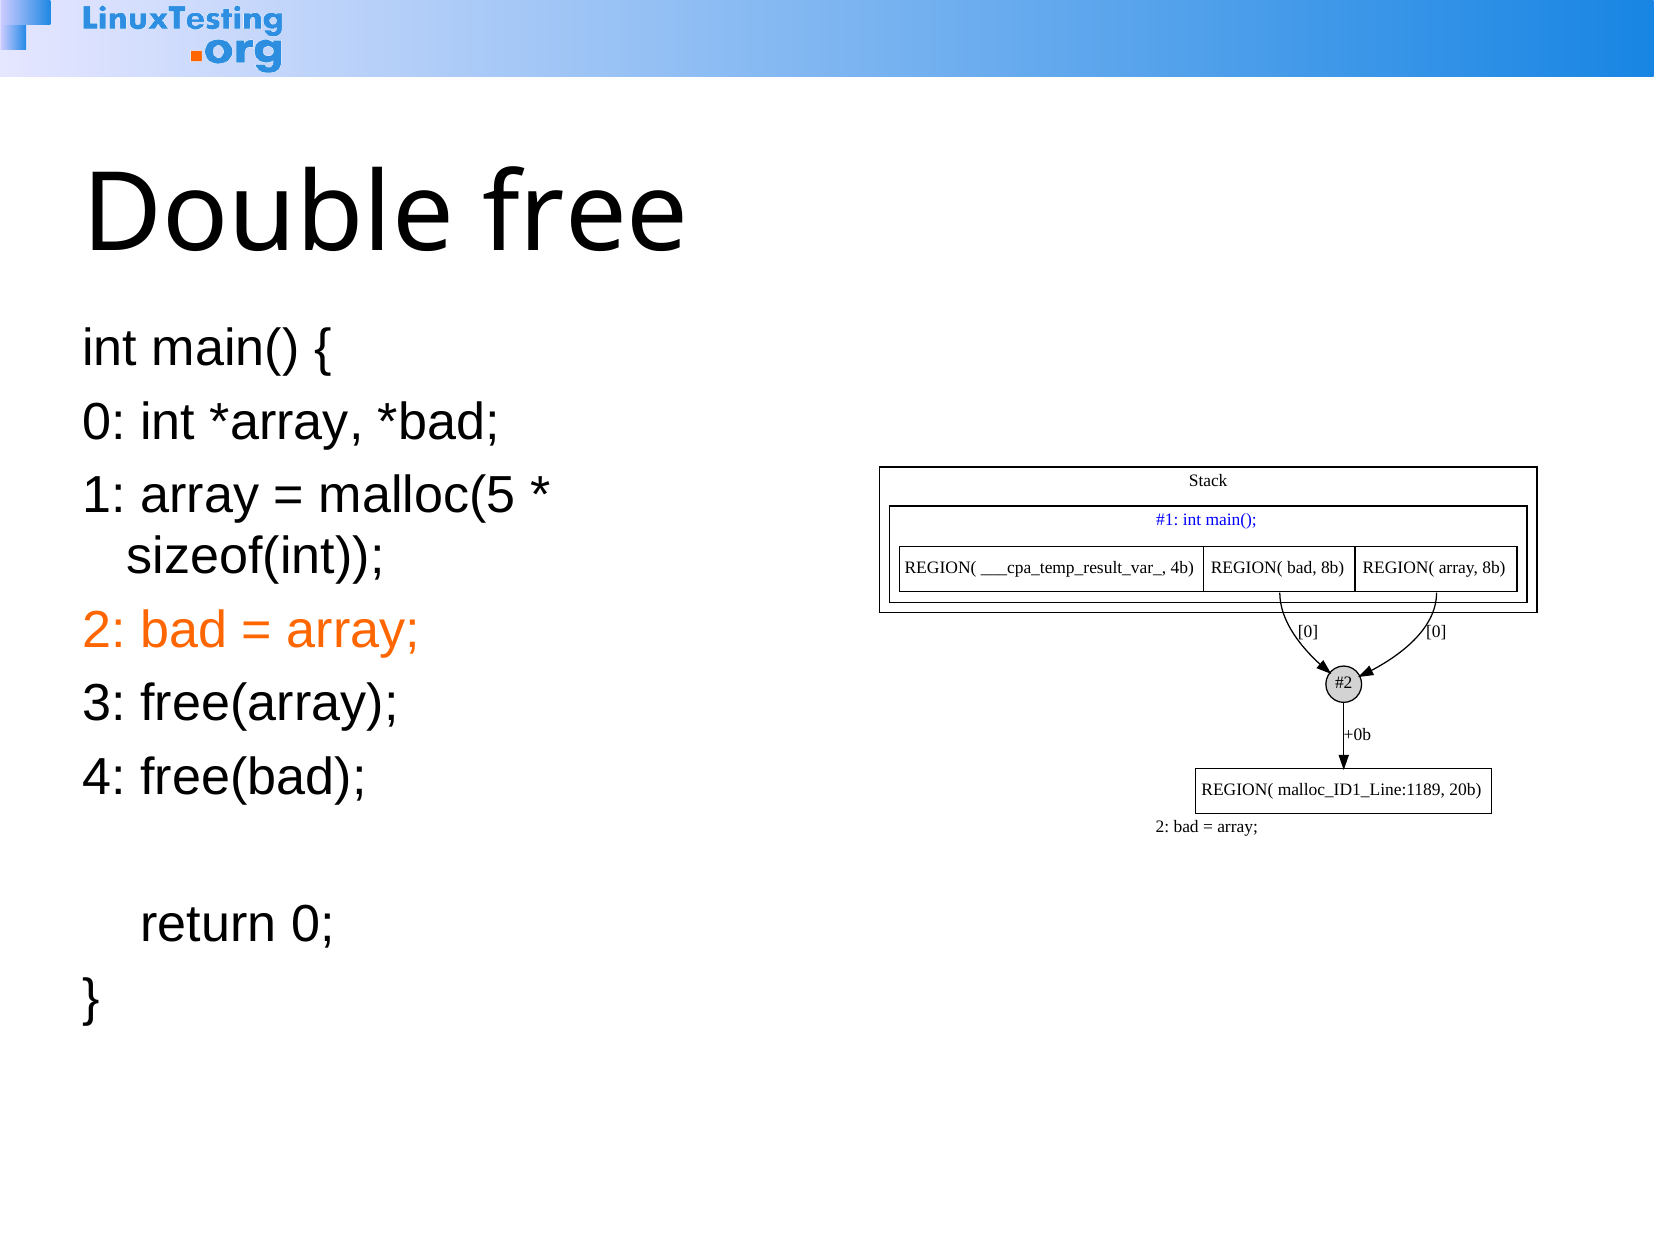

# Double free
int main() {
0: int *array, *bad;
1: array = malloc(5 * sizeof(int));
2: bad = array;
3: free(array);
4: free(bad);
 return 0;
}